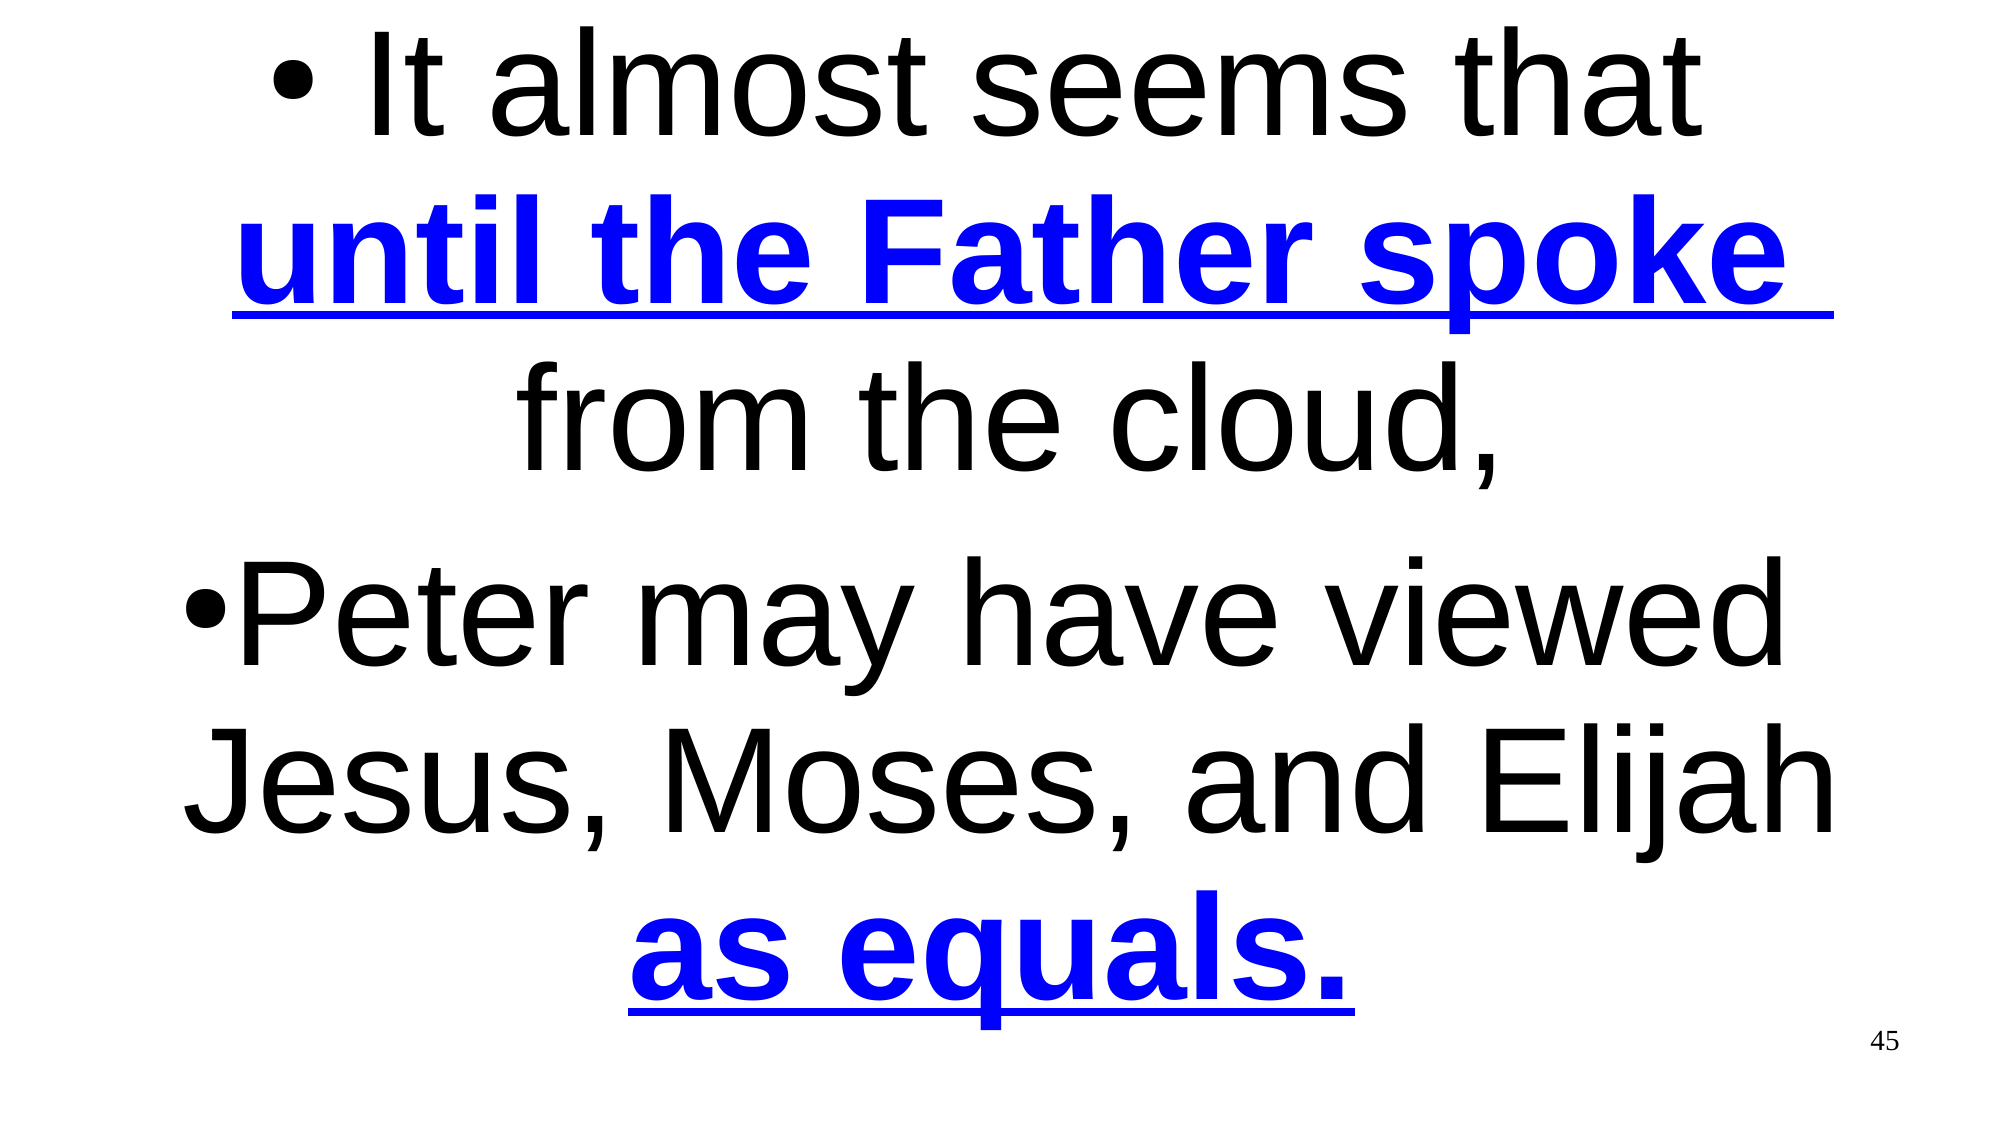

# It almost seems that until the Father spoke from the cloud,
Peter may have viewed
Jesus, Moses, and Elijah
as equals.
45